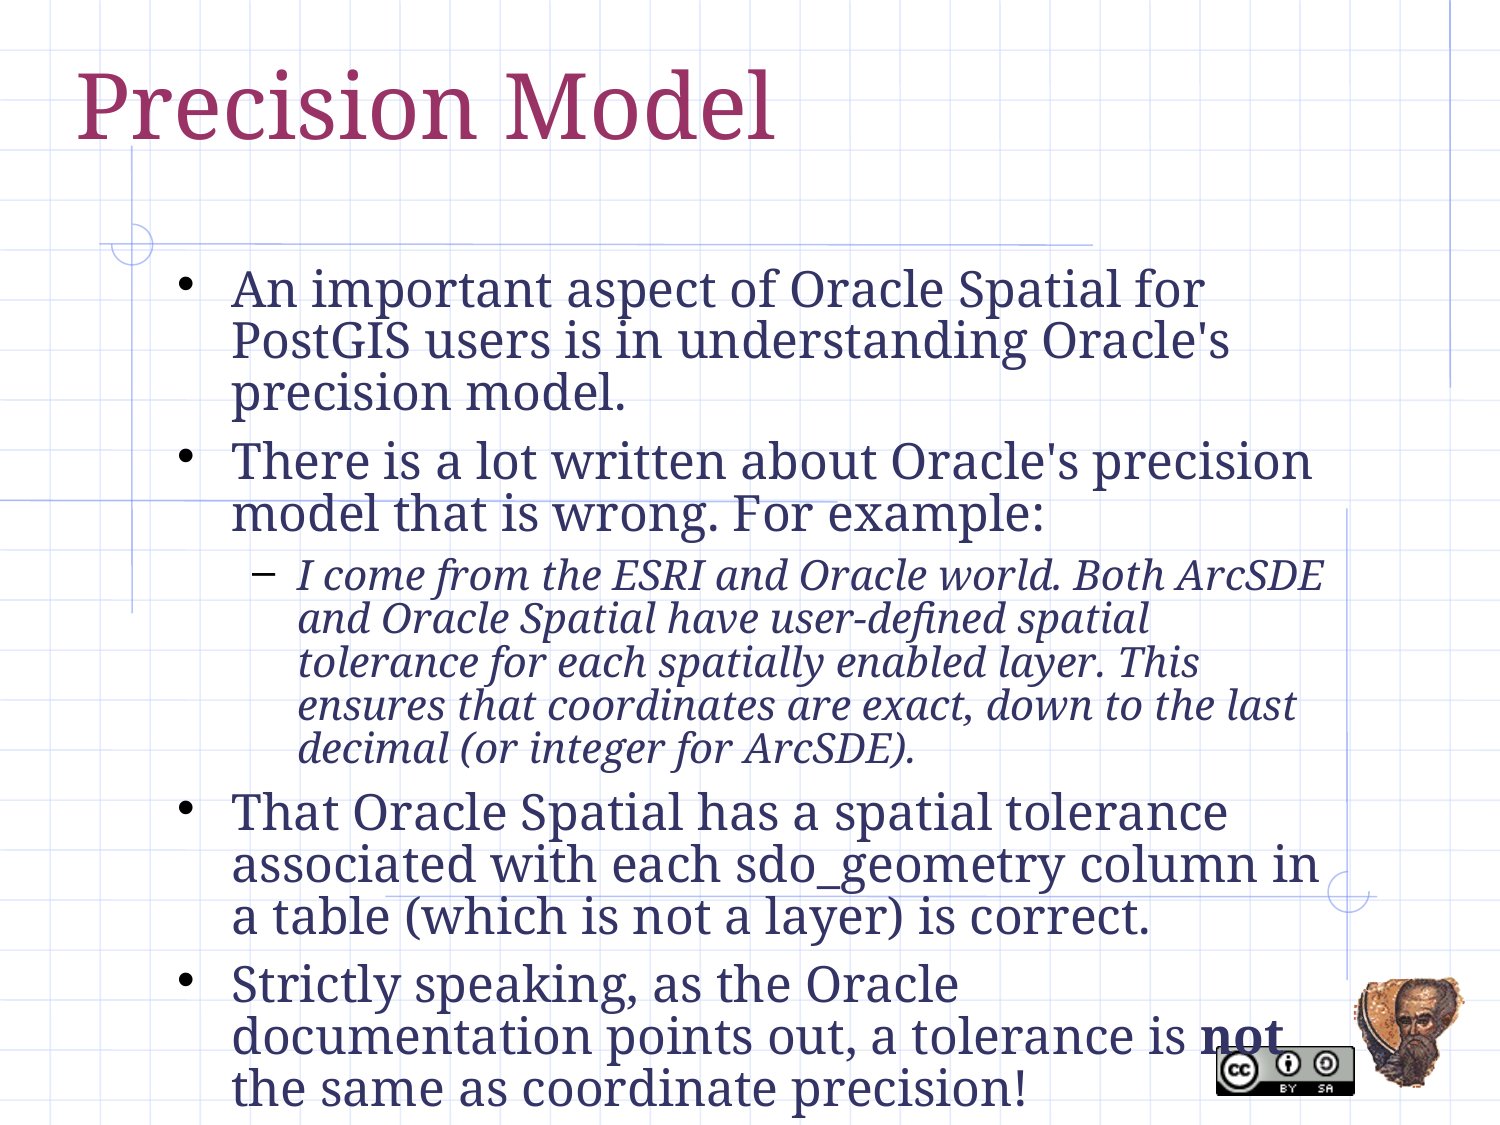

# Precision Model
An important aspect of Oracle Spatial for PostGIS users is in understanding Oracle's precision model.
There is a lot written about Oracle's precision model that is wrong. For example:
I come from the ESRI and Oracle world. Both ArcSDE and Oracle Spatial have user-defined spatial tolerance for each spatially enabled layer. This ensures that coordinates are exact, down to the last decimal (or integer for ArcSDE).
That Oracle Spatial has a spatial tolerance associated with each sdo_geometry column in a table (which is not a layer) is correct.
Strictly speaking, as the Oracle documentation points out, a tolerance is not the same as coordinate precision!